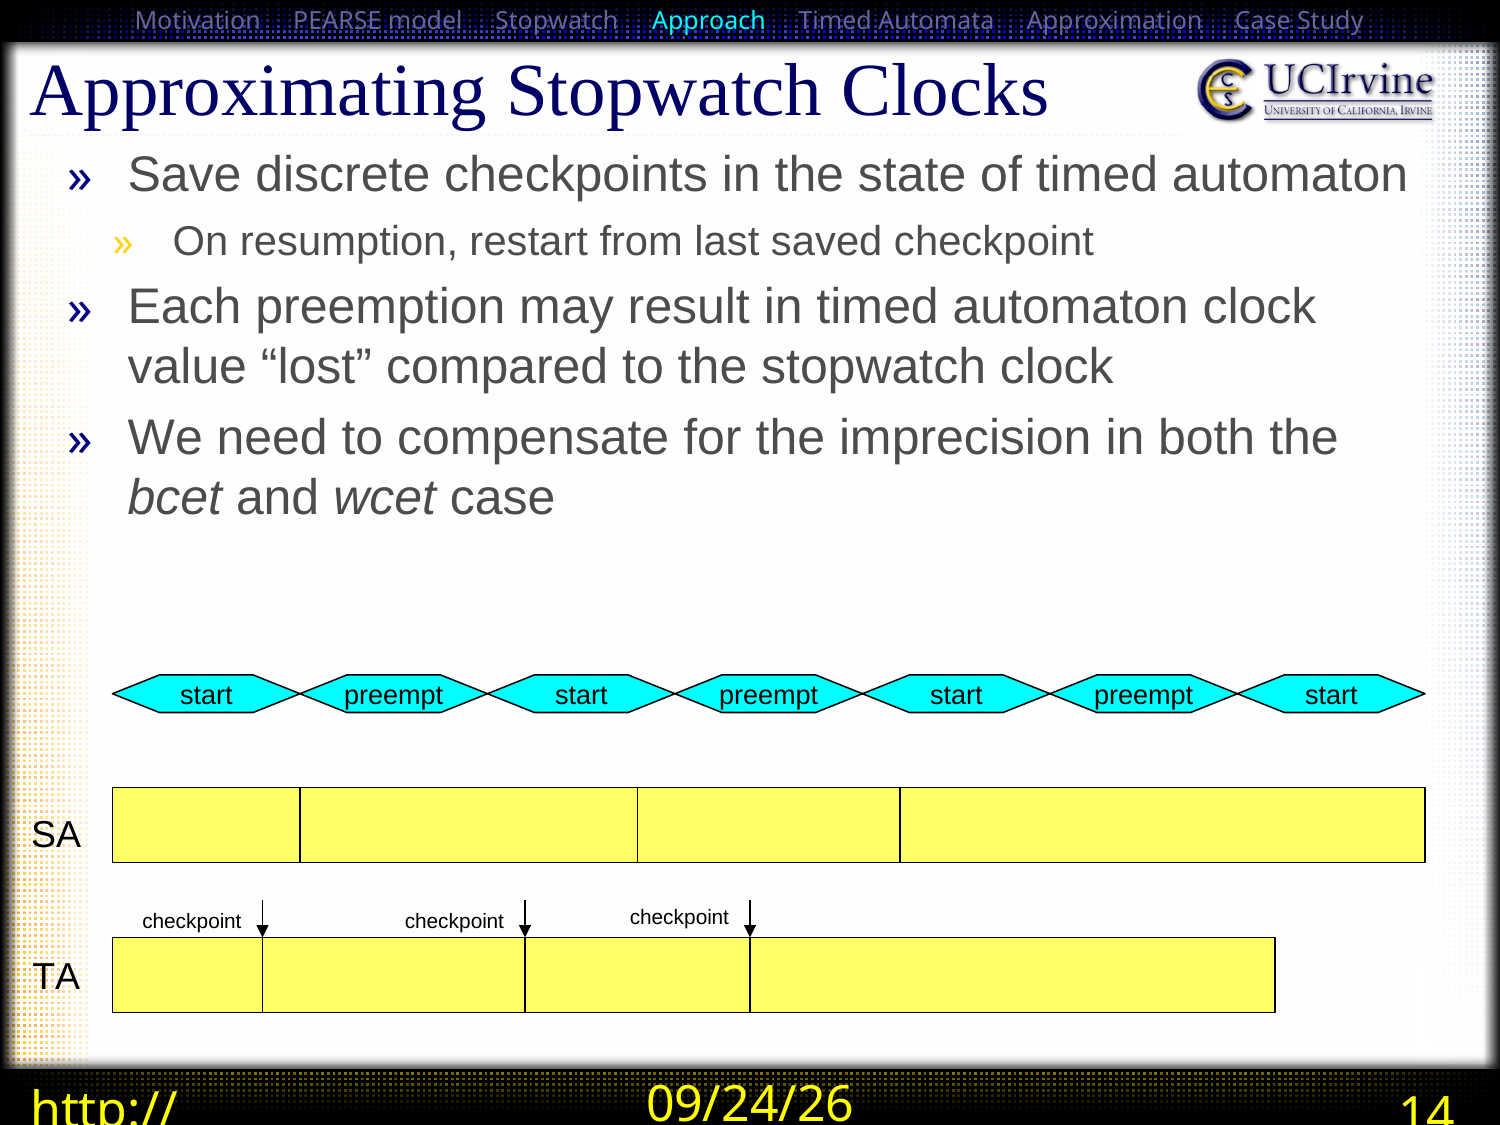

Motivation PEARSE model Stopwatch Approach Timed Automata Approximation Case Study
# Approximating Stopwatch Clocks
Save discrete checkpoints in the state of timed automaton
On resumption, restart from last saved checkpoint
Each preemption may result in timed automaton clock value “lost” compared to the stopwatch clock
We need to compensate for the imprecision in both the bcet and wcet case
start
preempt
start
preempt
start
preempt
start
SA
checkpoint
checkpoint
checkpoint
TA
14